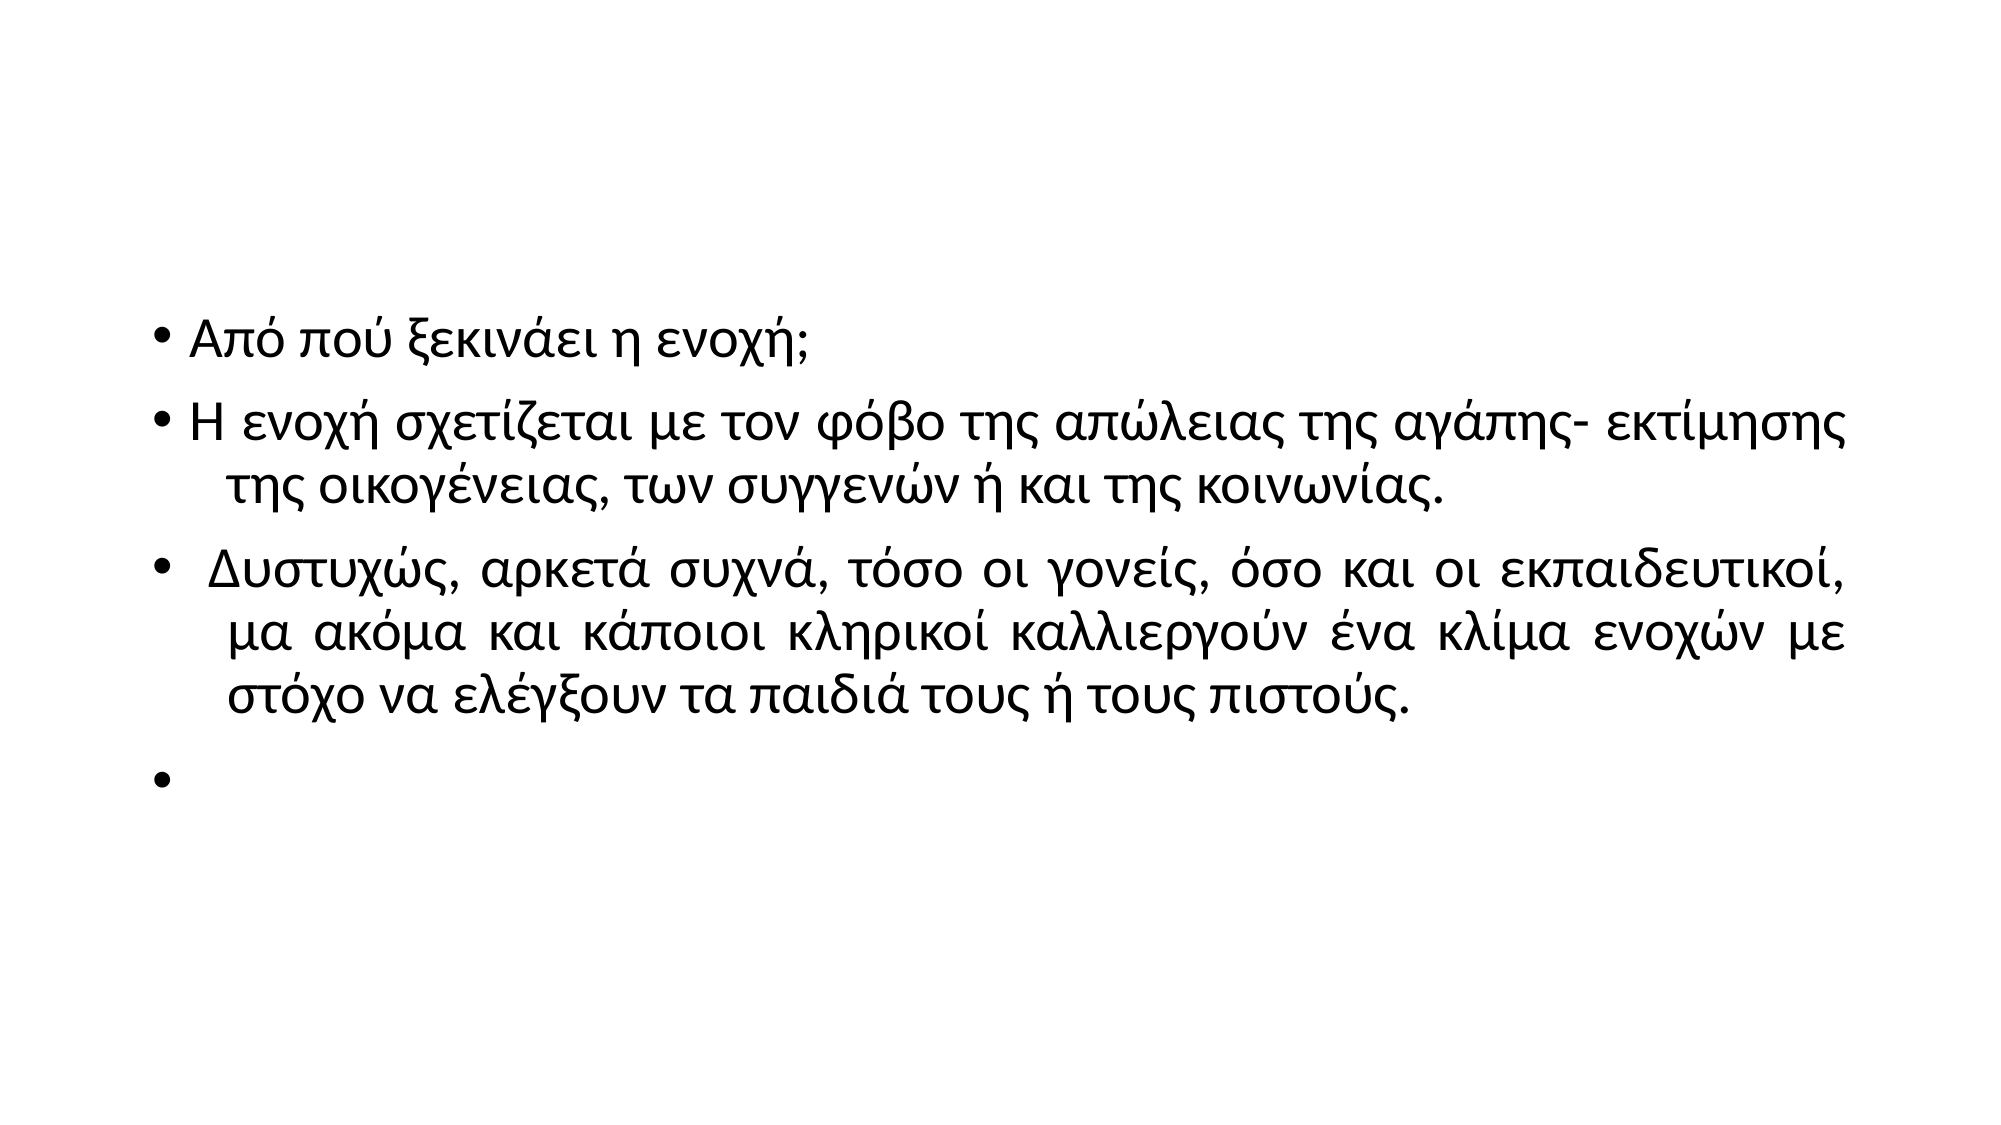

#
Από πού ξεκινάει η ενοχή;
Η ενοχή σχετίζεται με τον φόβο της απώλειας της αγάπης- εκτίμησης της οικογένειας, των συγγενών ή και της κοινωνίας.
 Δυστυχώς, αρκετά συχνά, τόσο οι γονείς, όσο και οι εκπαιδευτικοί, μα ακόμα και κάποιοι κληρικοί καλλιεργούν ένα κλίμα ενοχών με στόχο να ελέγξουν τα παιδιά τους ή τους πιστούς.